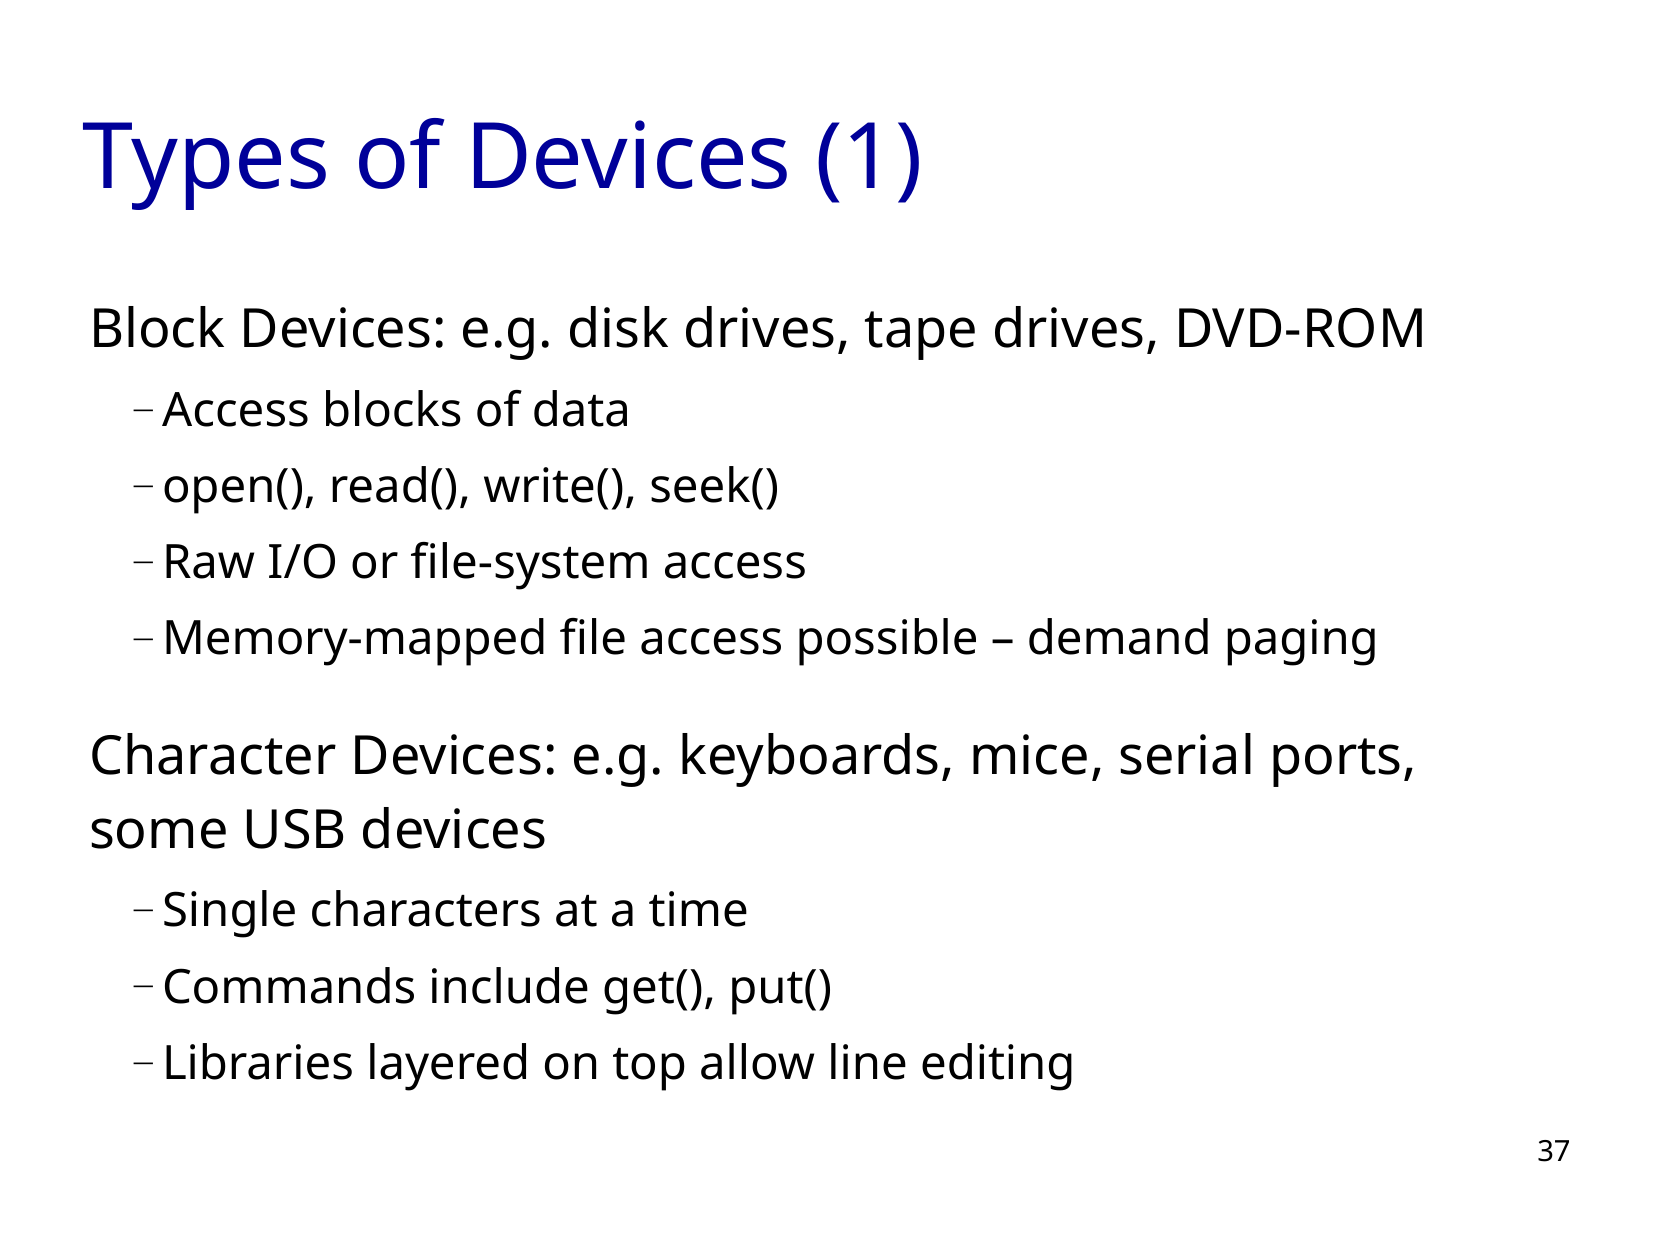

# Types of Devices (1)
Block Devices: e.g. disk drives, tape drives, DVD-ROM
Access blocks of data
open(), read(), write(), seek()
Raw I/O or file-system access
Memory-mapped file access possible – demand paging
Character Devices: e.g. keyboards, mice, serial ports, some USB devices
Single characters at a time
Commands include get(), put()
Libraries layered on top allow line editing
37